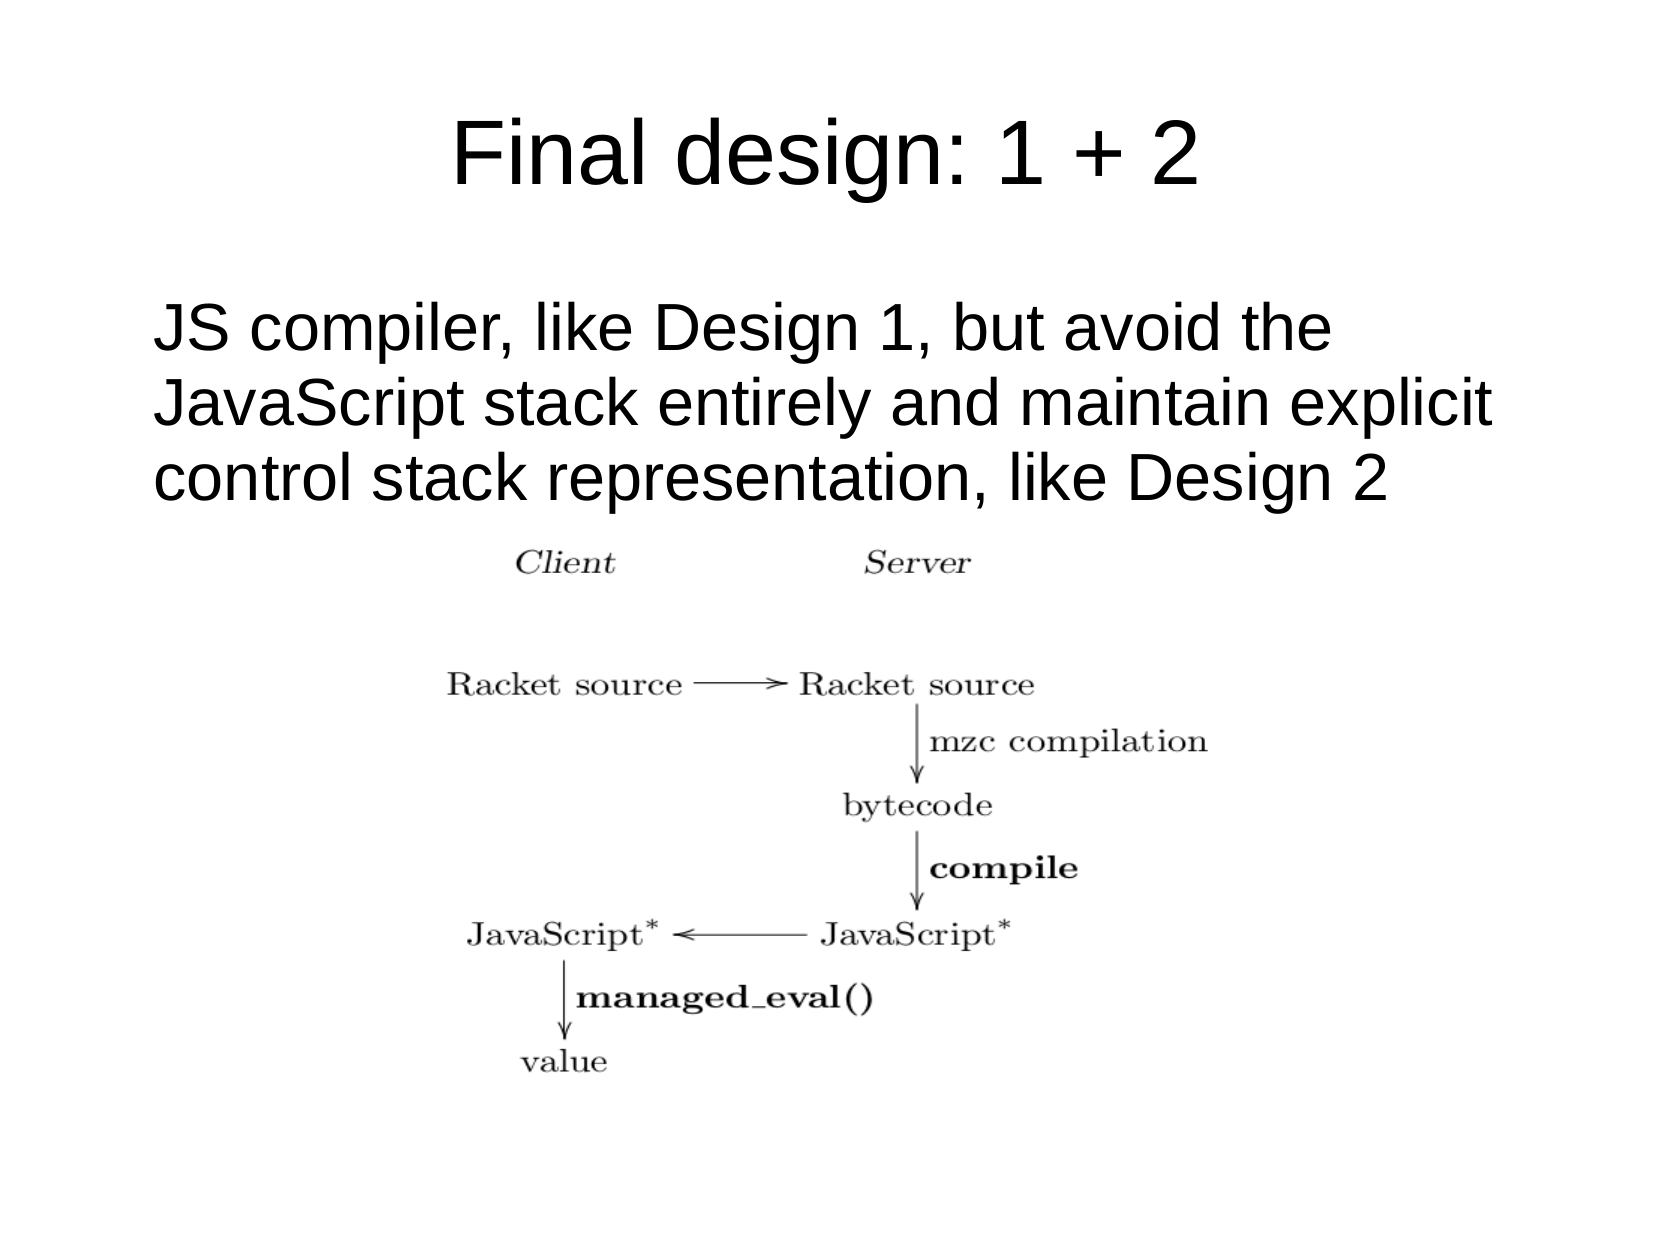

# Final design: 1 + 2
JS compiler, like Design 1, but avoid the JavaScript stack entirely and maintain explicit control stack representation, like Design 2